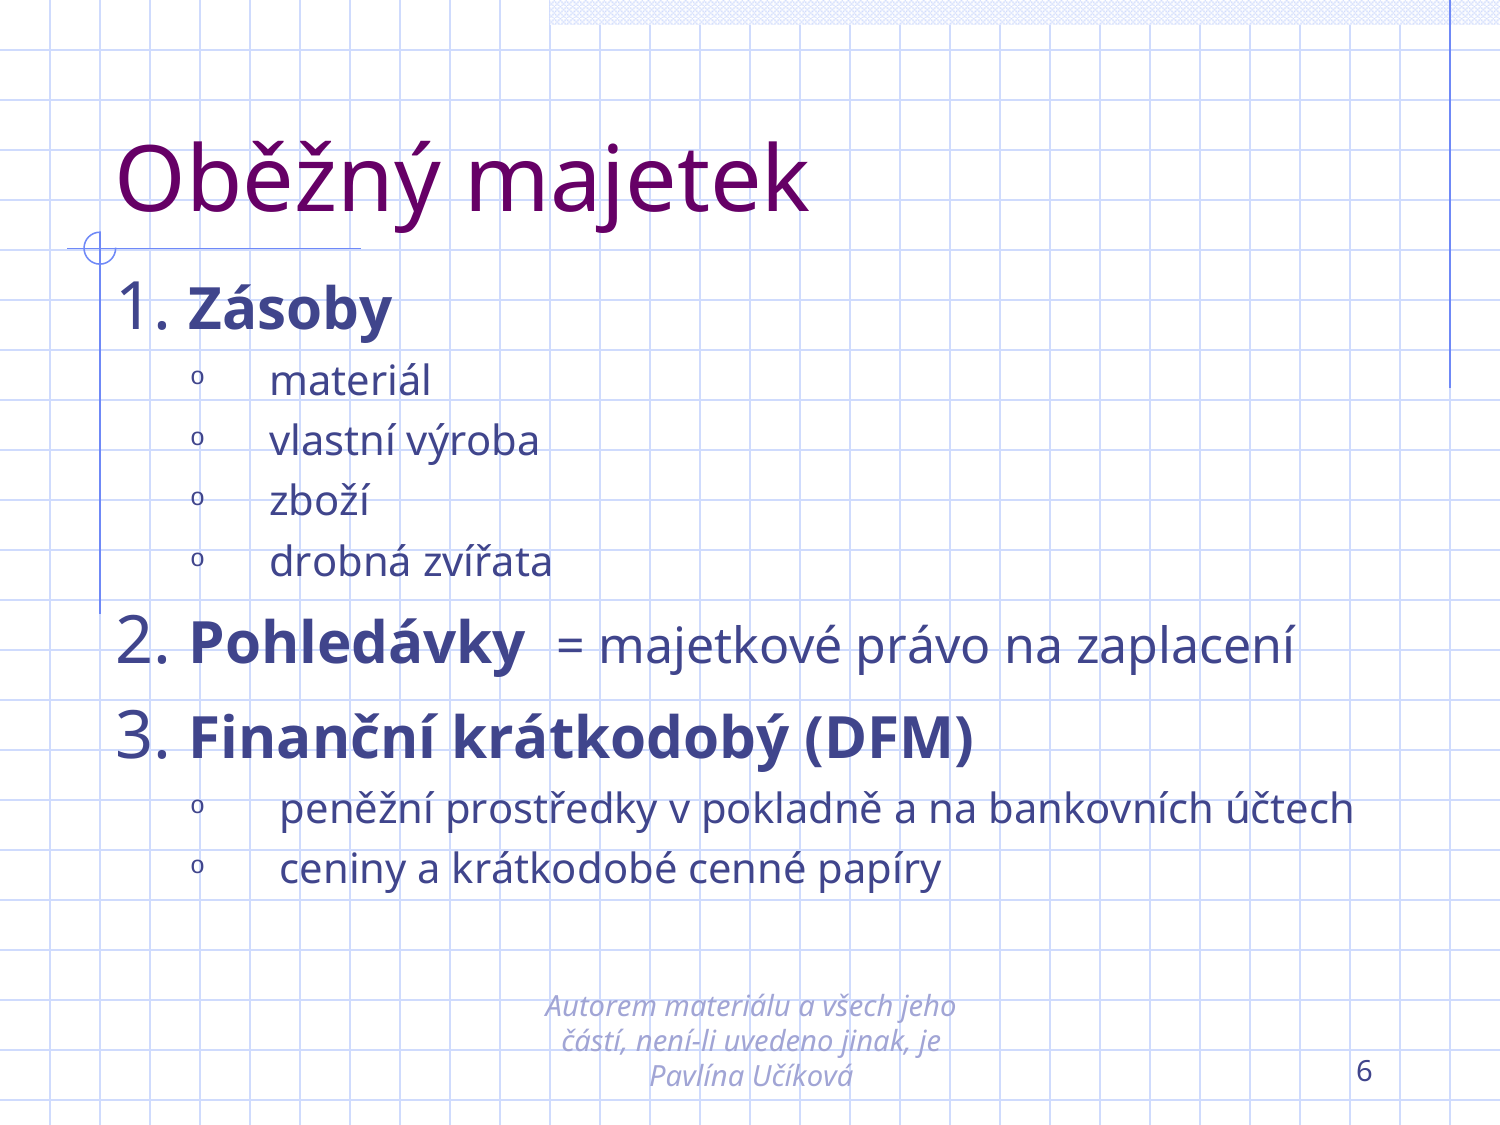

# Oběžný majetek
1. Zásoby
 materiál
 vlastní výroba
 zboží
 drobná zvířata
2. Pohledávky = majetkové právo na zaplacení
3. Finanční krátkodobý (DFM)
 peněžní prostředky v pokladně a na bankovních účtech
 ceniny a krátkodobé cenné papíry
Autorem materiálu a všech jeho částí, není-li uvedeno jinak, je Pavlína Učíková